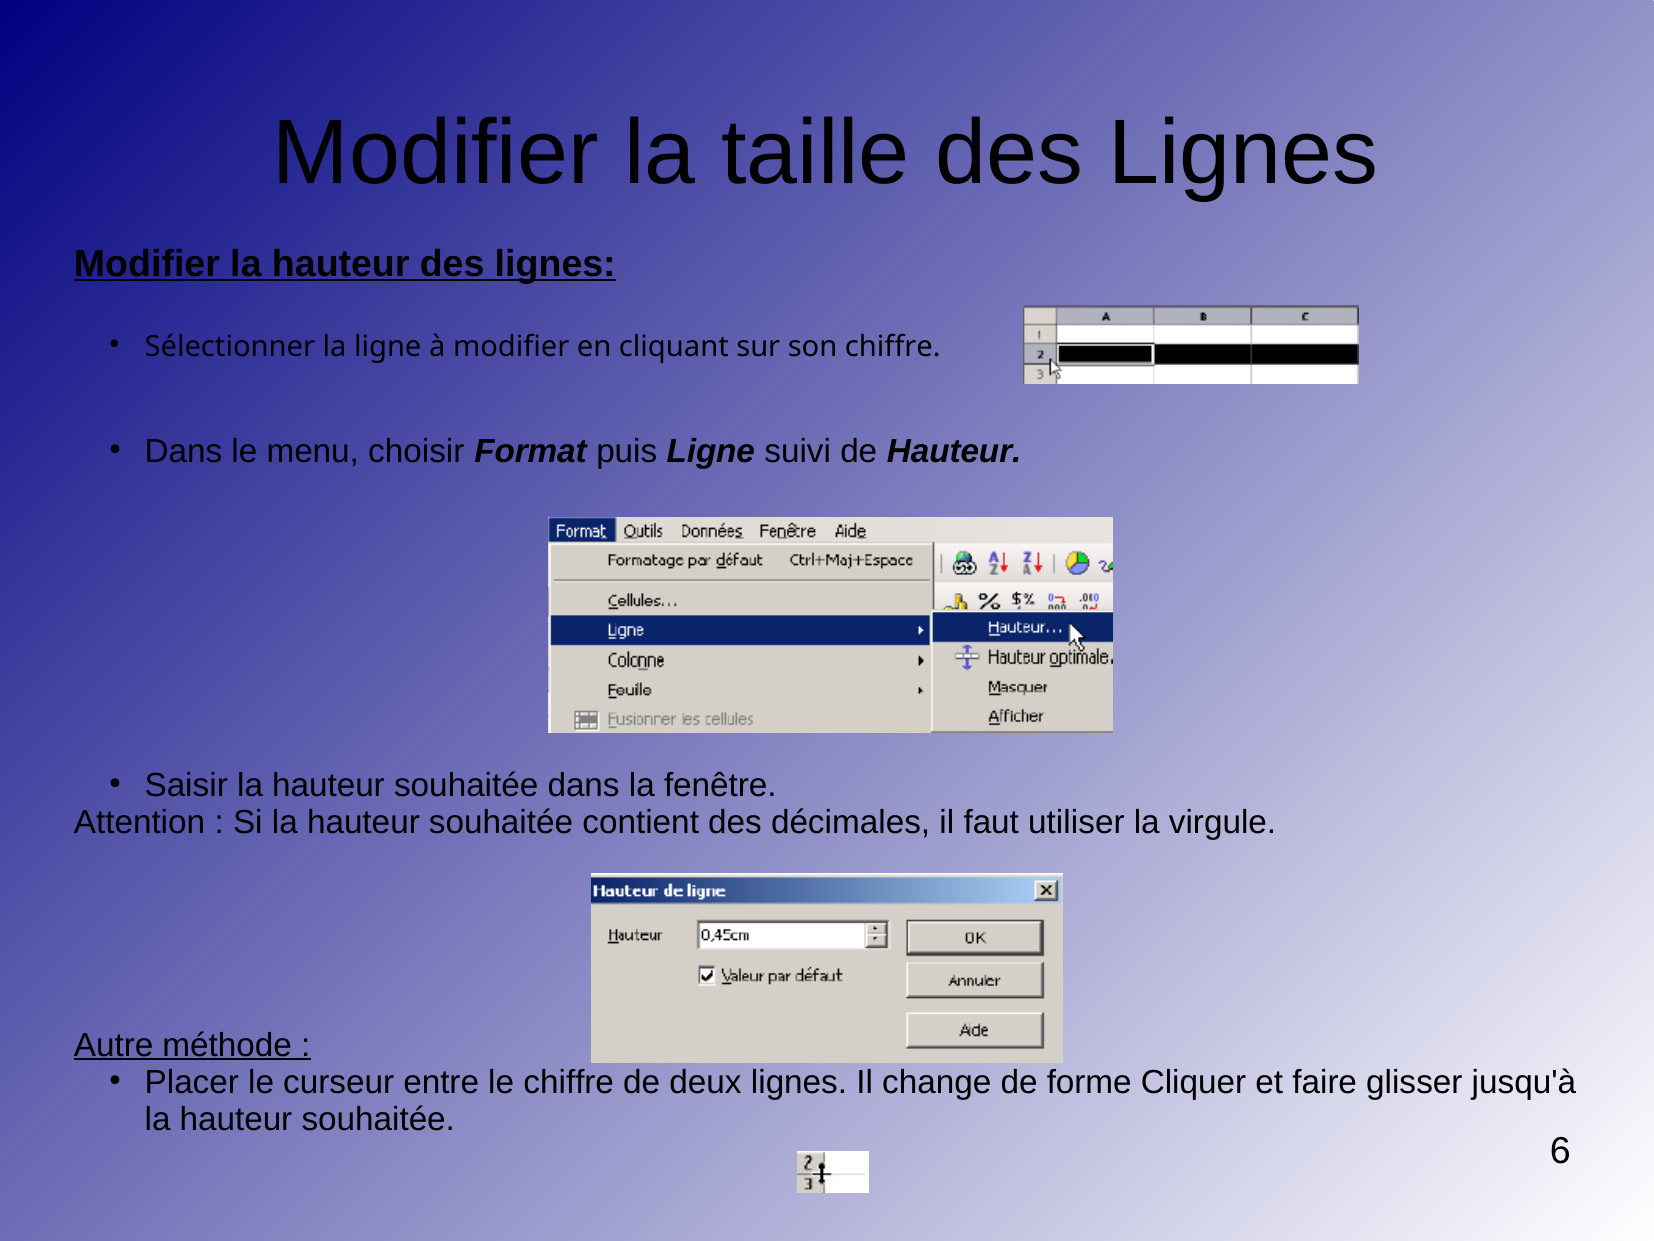

# Modifier la taille des Lignes
Modifier la hauteur des lignes:
Sélectionner la ligne à modifier en cliquant sur son chiffre.
Dans le menu, choisir Format puis Ligne suivi de Hauteur.
Saisir la hauteur souhaitée dans la fenêtre.
Attention : Si la hauteur souhaitée contient des décimales, il faut utiliser la virgule.
Autre méthode :
Placer le curseur entre le chiffre de deux lignes. Il change de forme Cliquer et faire glisser jusqu'à la hauteur souhaitée.
6